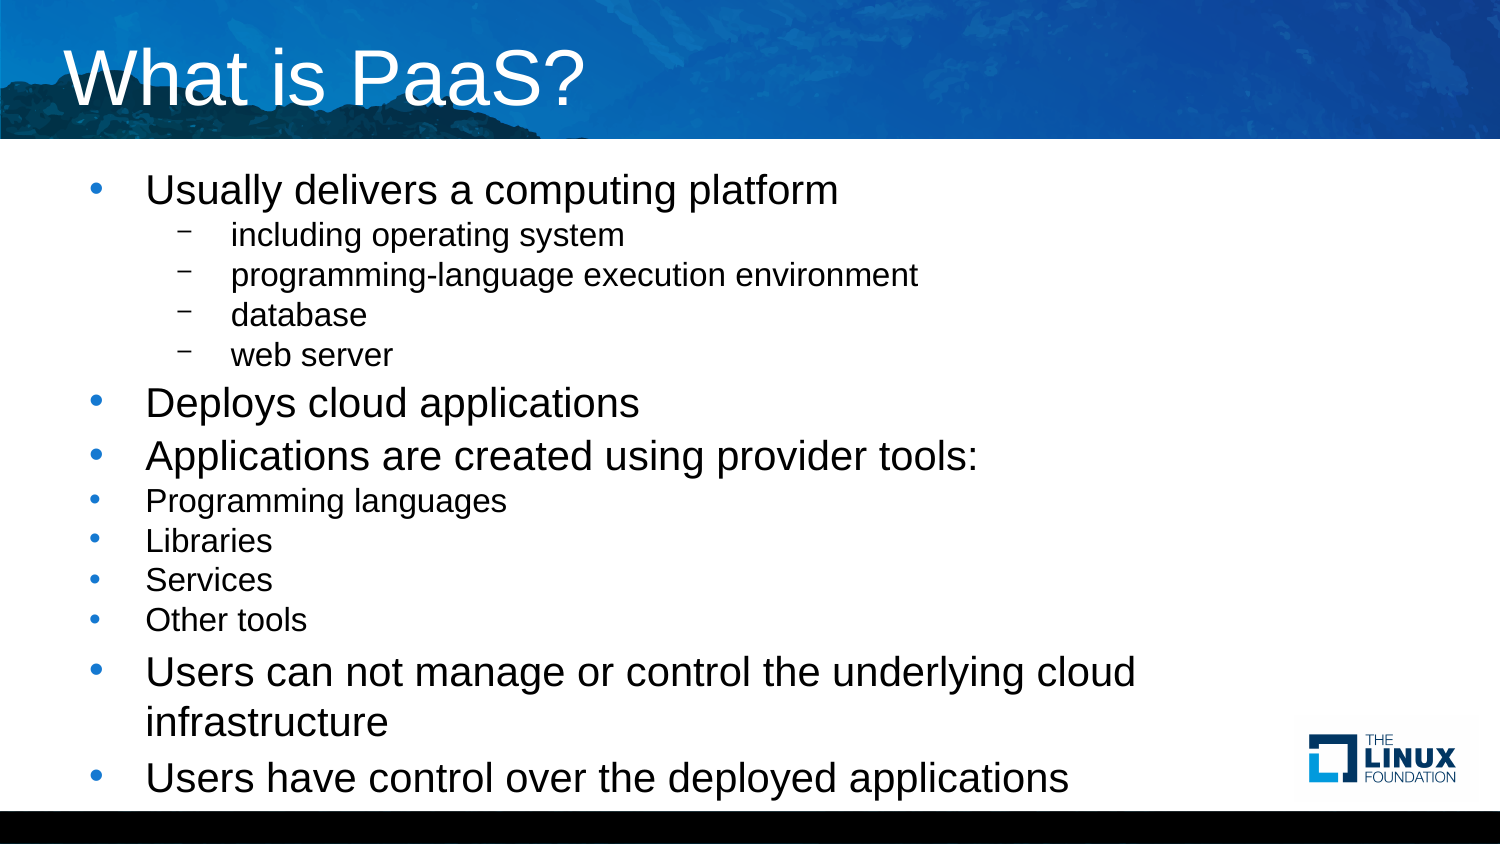

# What is PaaS?
Usually delivers a computing platform
including operating system
programming-language execution environment
database
web server
Deploys cloud applications
Applications are created using provider tools:
Programming languages
Libraries
Services
Other tools
Users can not manage or control the underlying cloud infrastructure
Users have control over the deployed applications